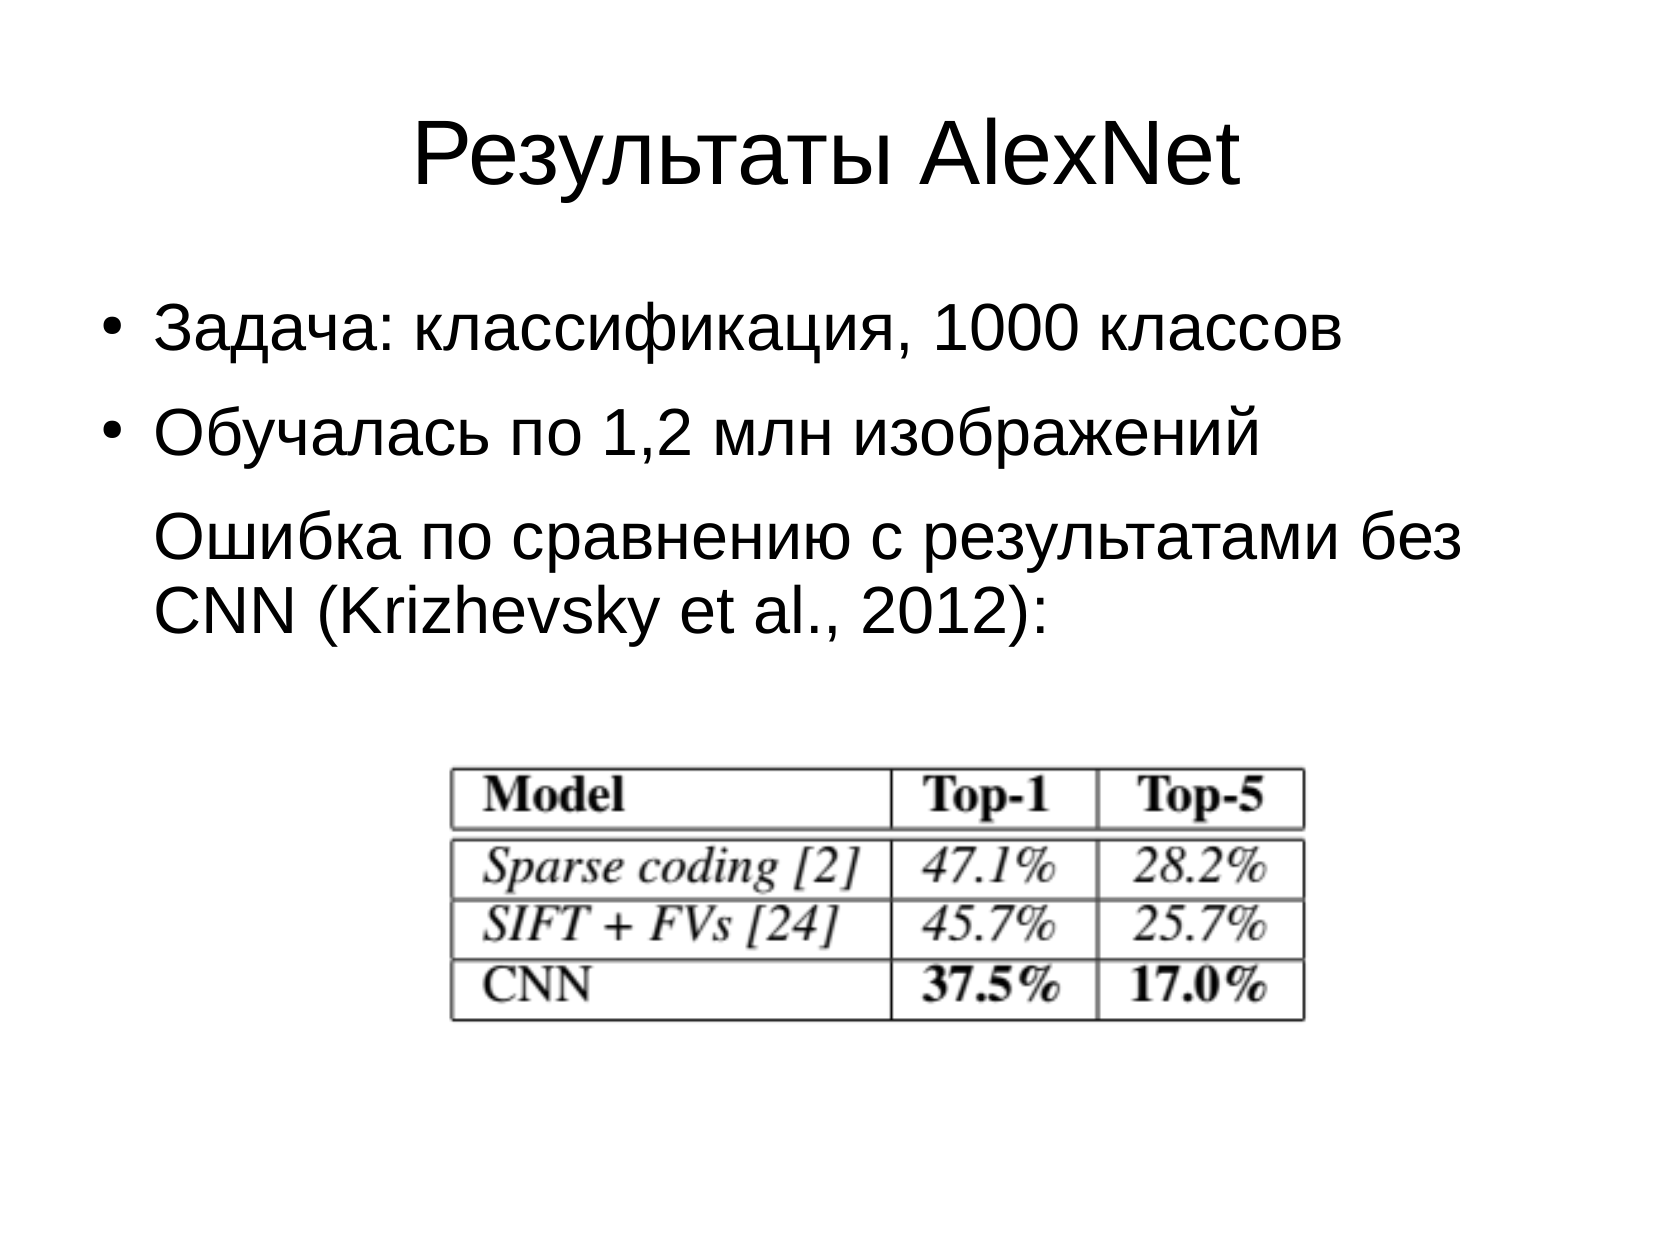

# Результаты AlexNet
Задача: классификация, 1000 классов
Обучалась по 1,2 млн изображений
Ошибка по сравнению с результатами без CNN (Krizhevsky et al., 2012):